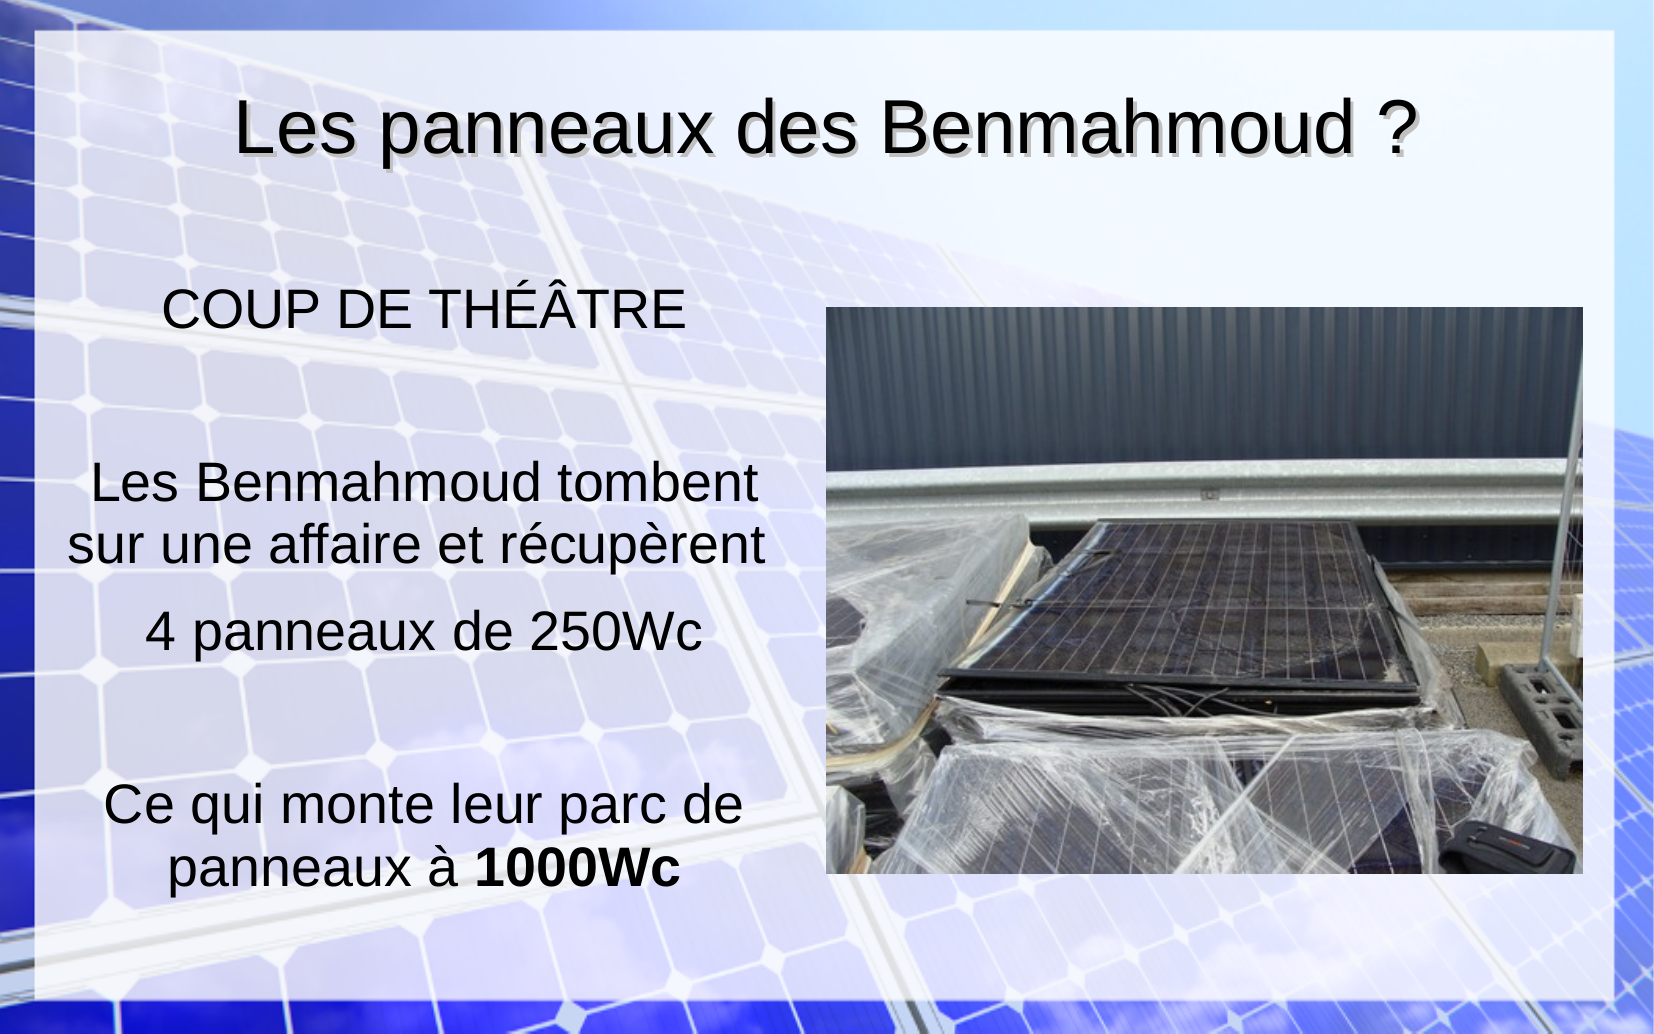

# Les panneaux des Benmahmoud ?
COUP DE THÉÂTRE
Les Benmahmoud tombent sur une affaire et récupèrent
4 panneaux de 250Wc
Ce qui monte leur parc de panneaux à 1000Wc